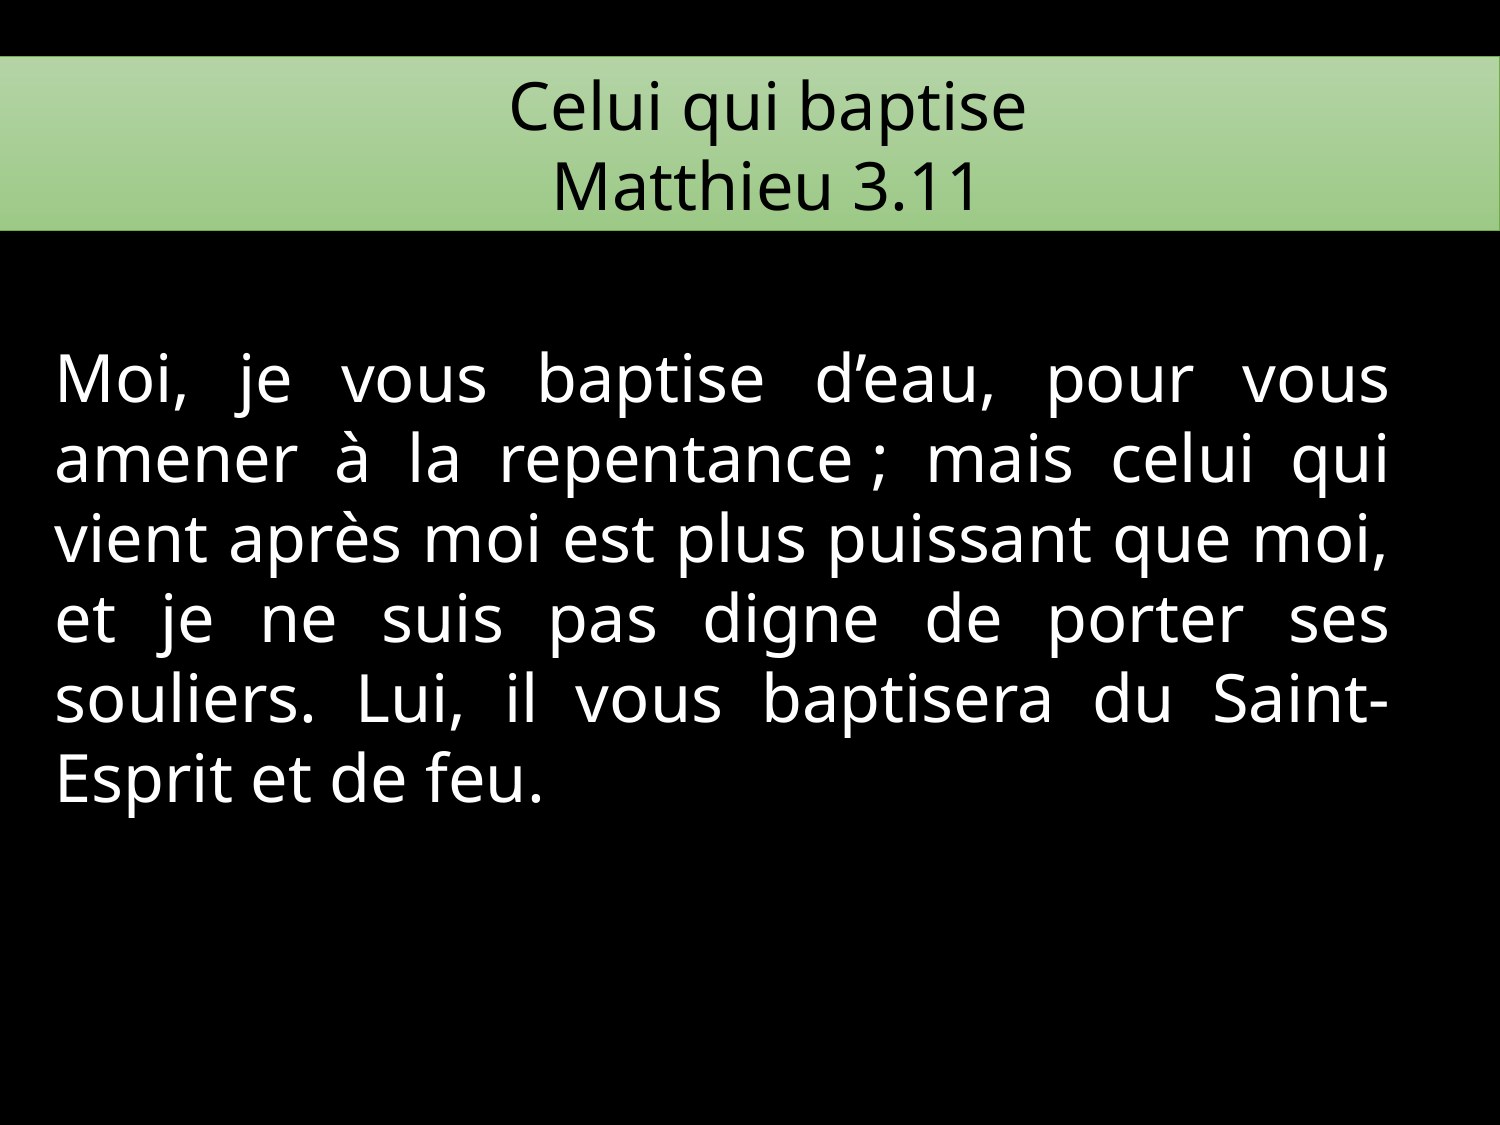

Celui qui baptise
Matthieu 3.11
Moi, je vous baptise d’eau, pour vous amener à la repentance ; mais celui qui vient après moi est plus puissant que moi, et je ne suis pas digne de porter ses souliers. Lui, il vous baptisera du Saint-Esprit et de feu.